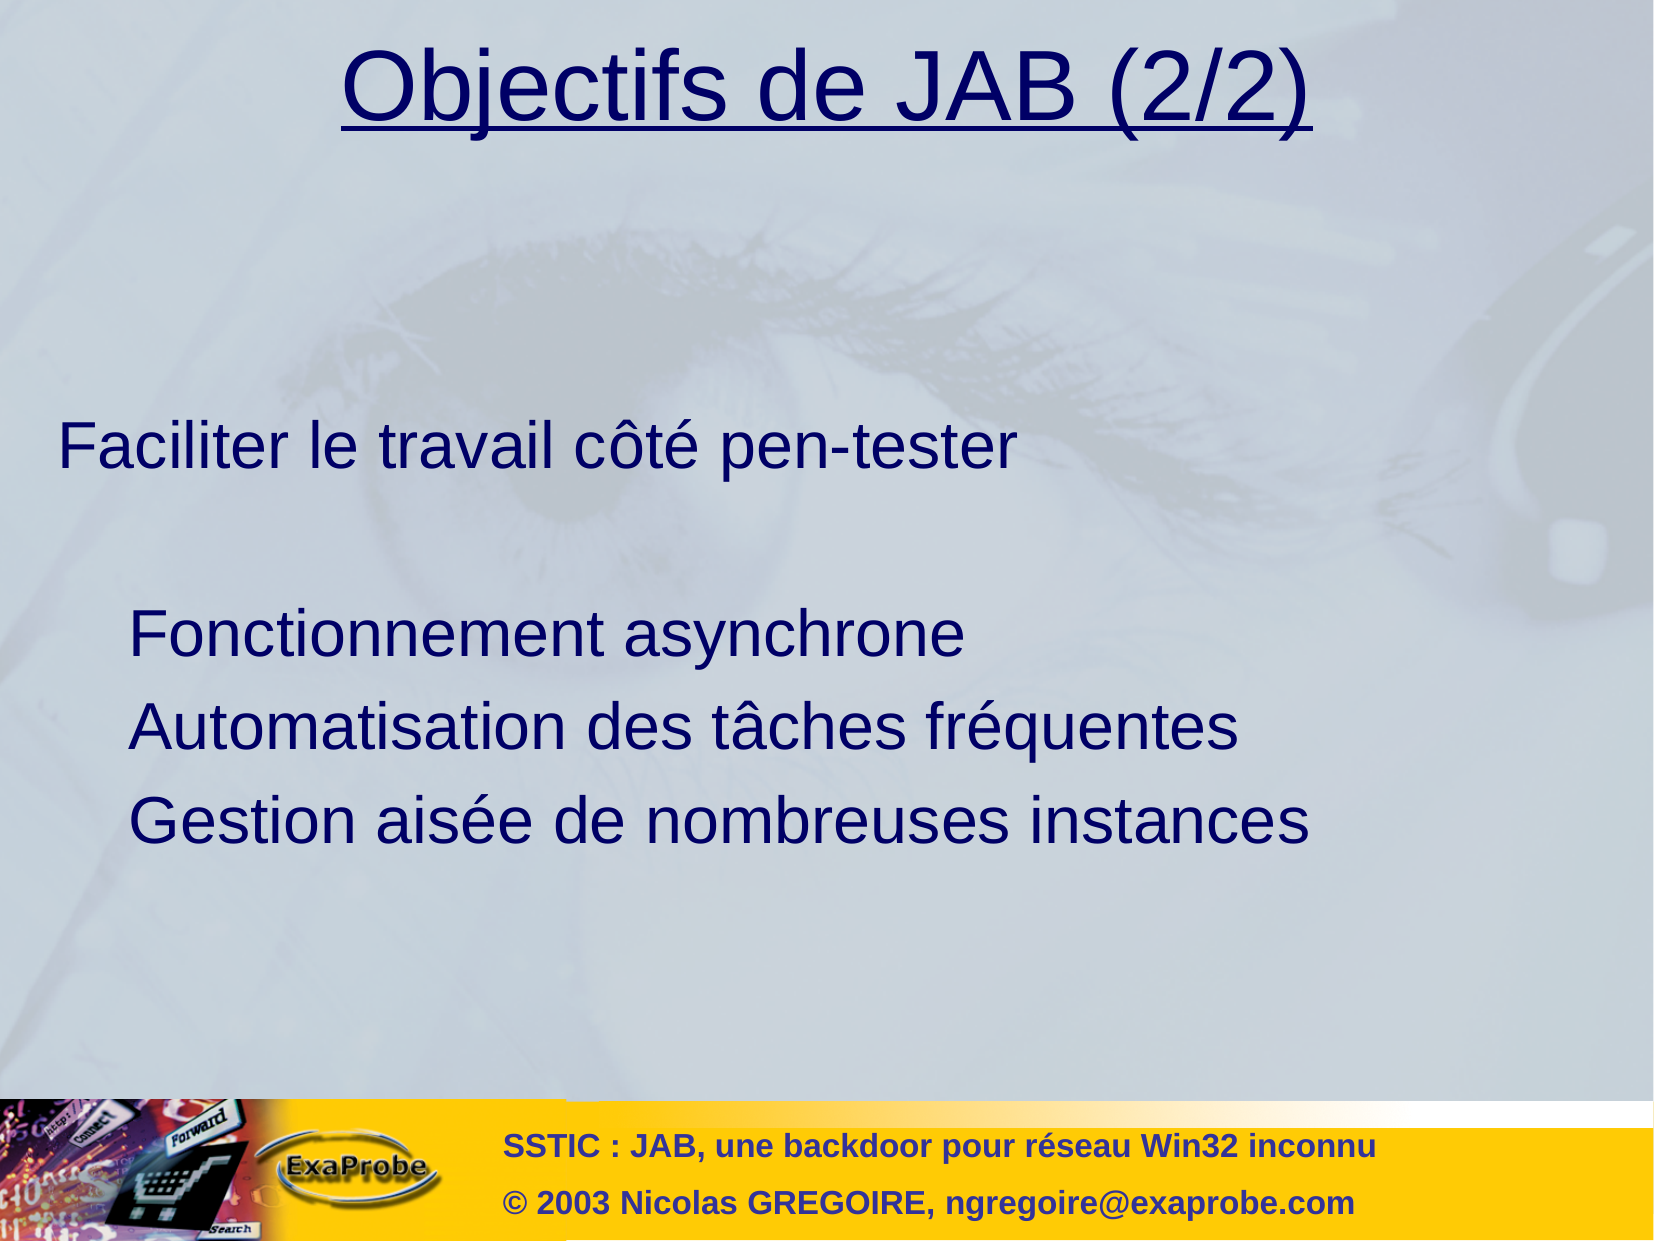

# Objectifs de JAB (2/2)
 Faciliter le travail côté pen-tester
 Fonctionnement asynchrone
 Automatisation des tâches fréquentes
 Gestion aisée de nombreuses instances